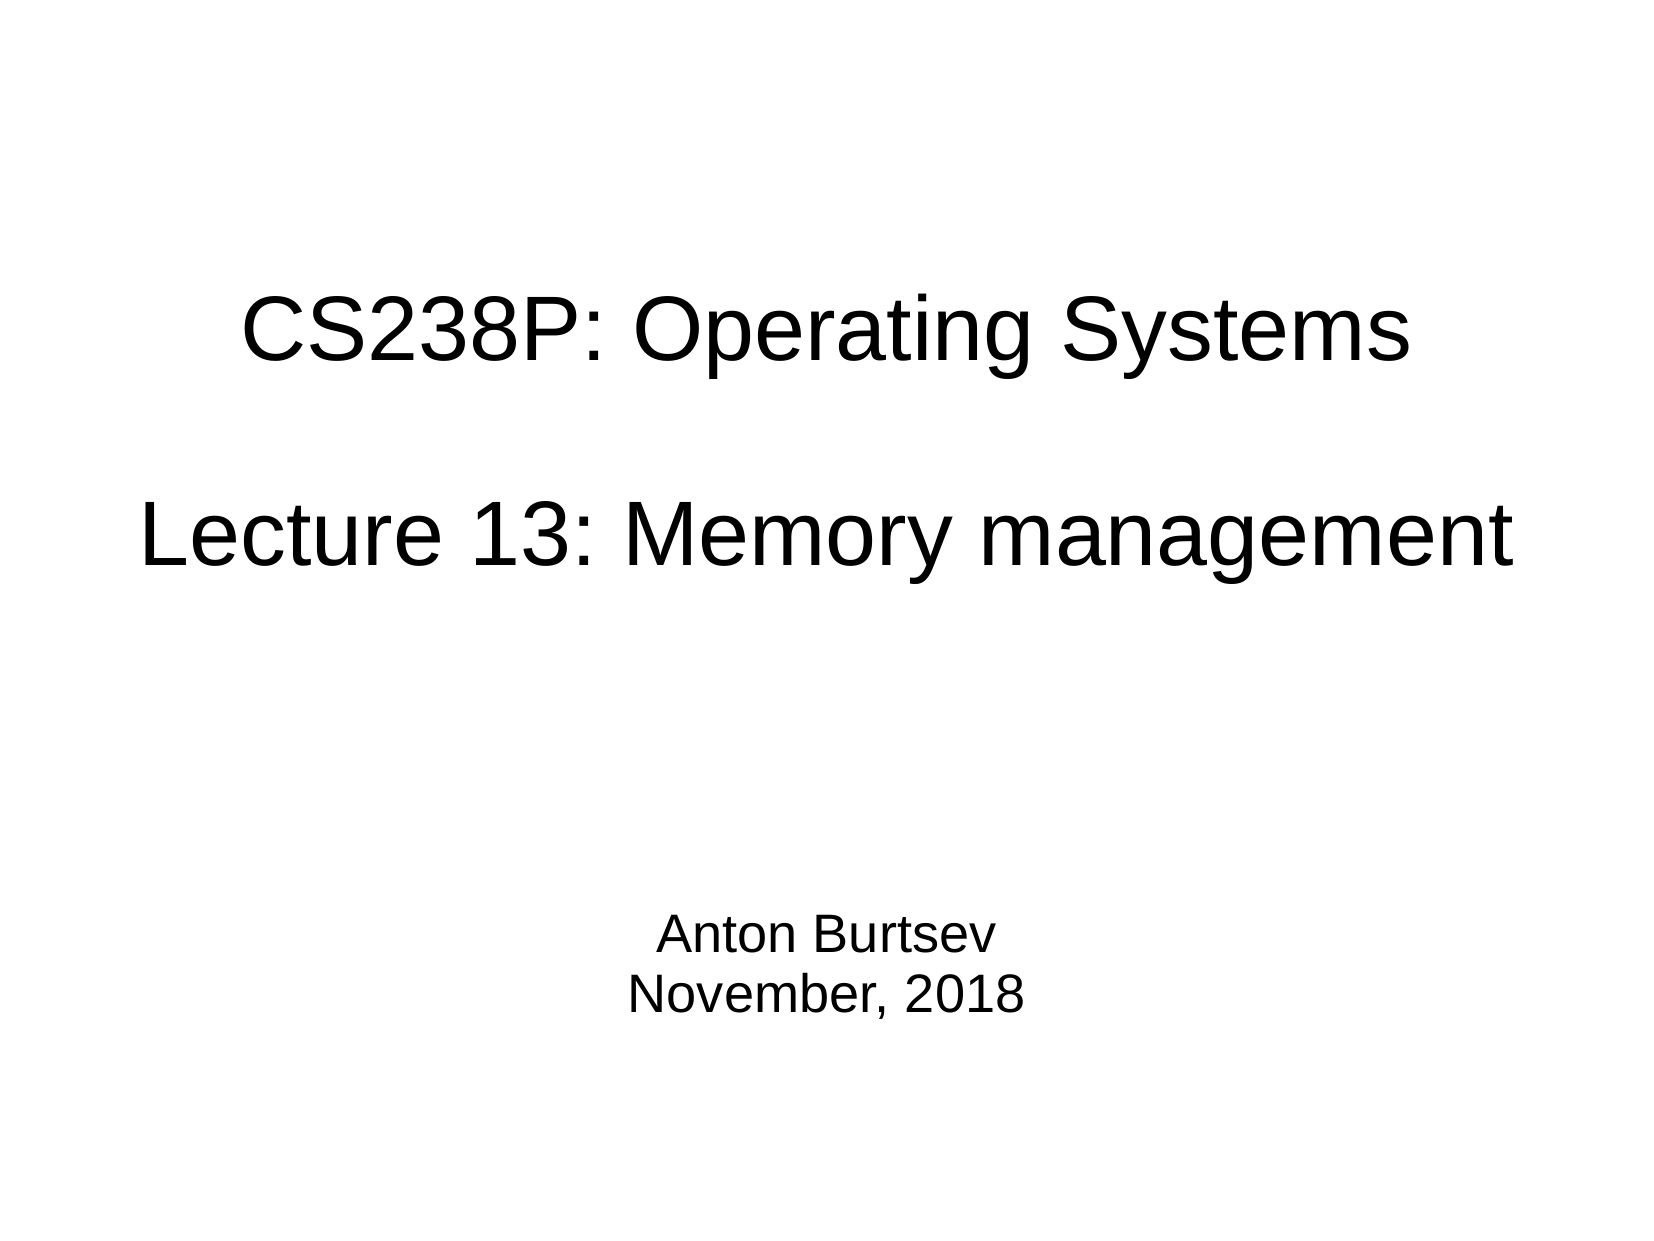

# CS238P: Operating Systems Lecture 13: Memory management
Anton Burtsev
November, 2018